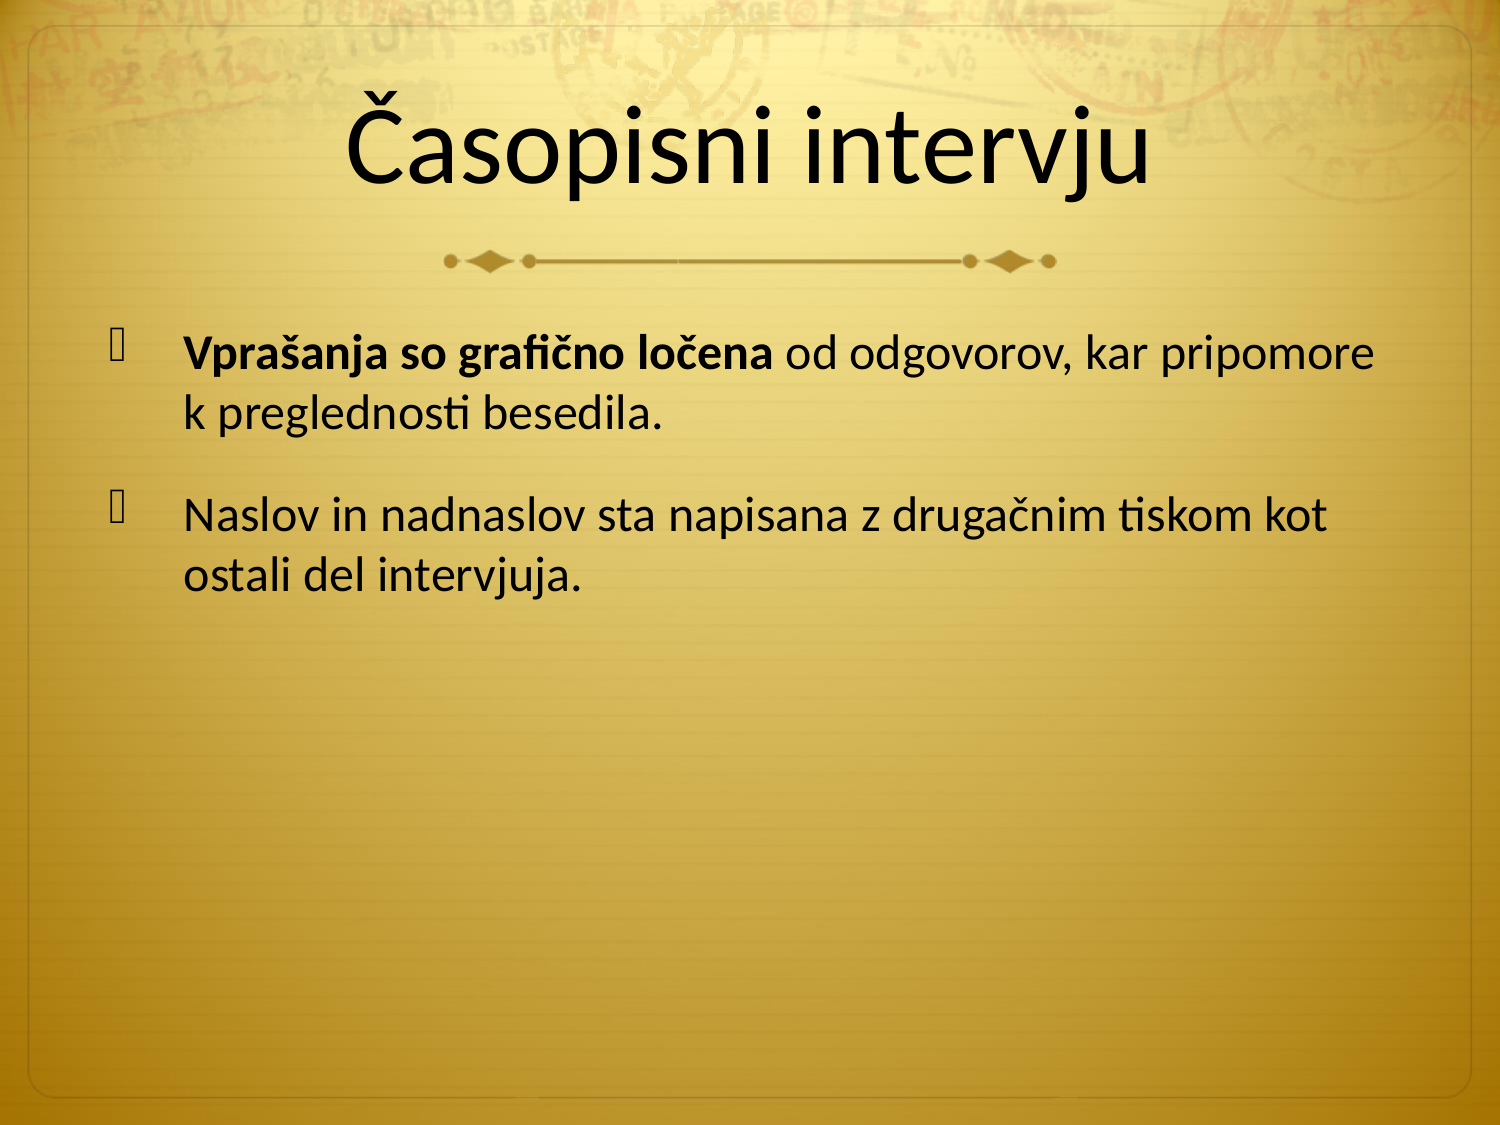

# Časopisni intervju
Vprašanja so grafično ločena od odgovorov, kar pripomore k preglednosti besedila.
Naslov in nadnaslov sta napisana z drugačnim tiskom kot ostali del intervjuja.